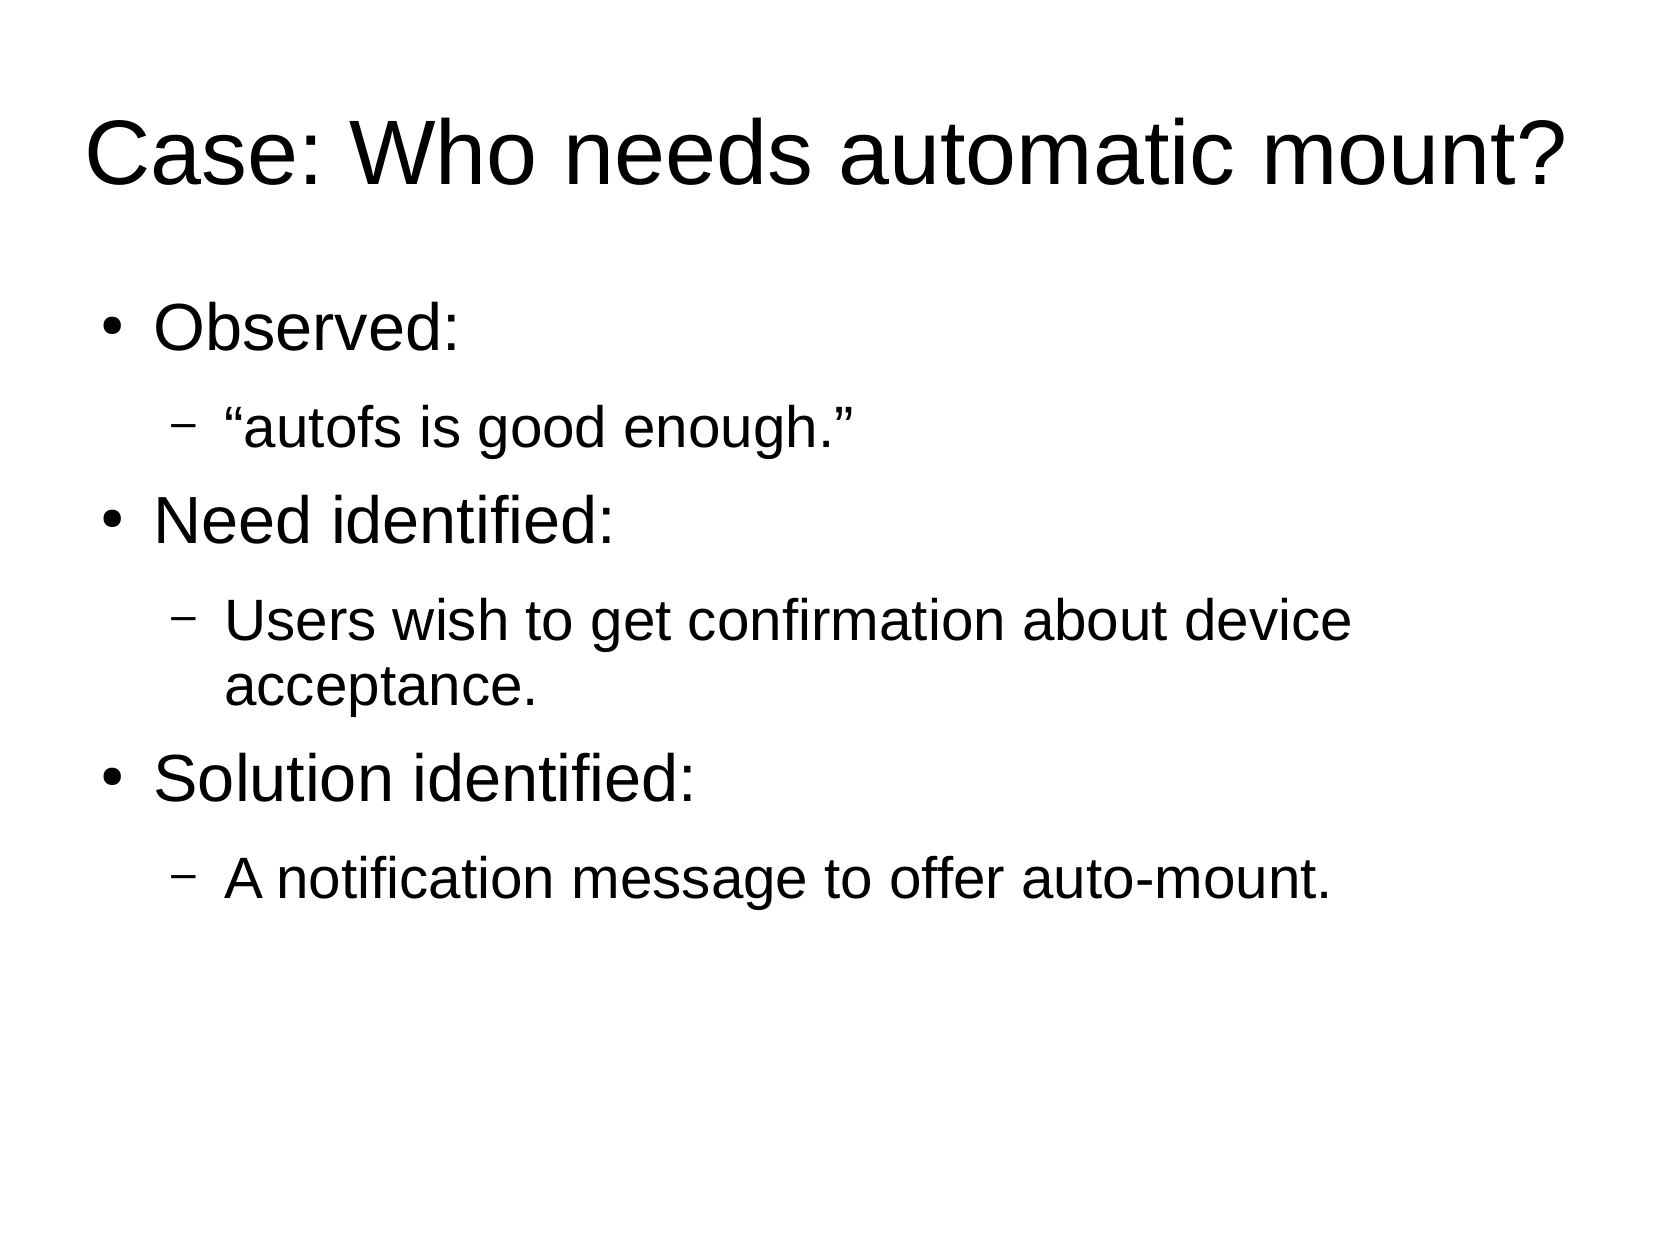

# Case: Who needs automatic mount?
Observed:
“autofs is good enough.”
Need identified:
Users wish to get confirmation about device acceptance.
Solution identified:
A notification message to offer auto-mount.